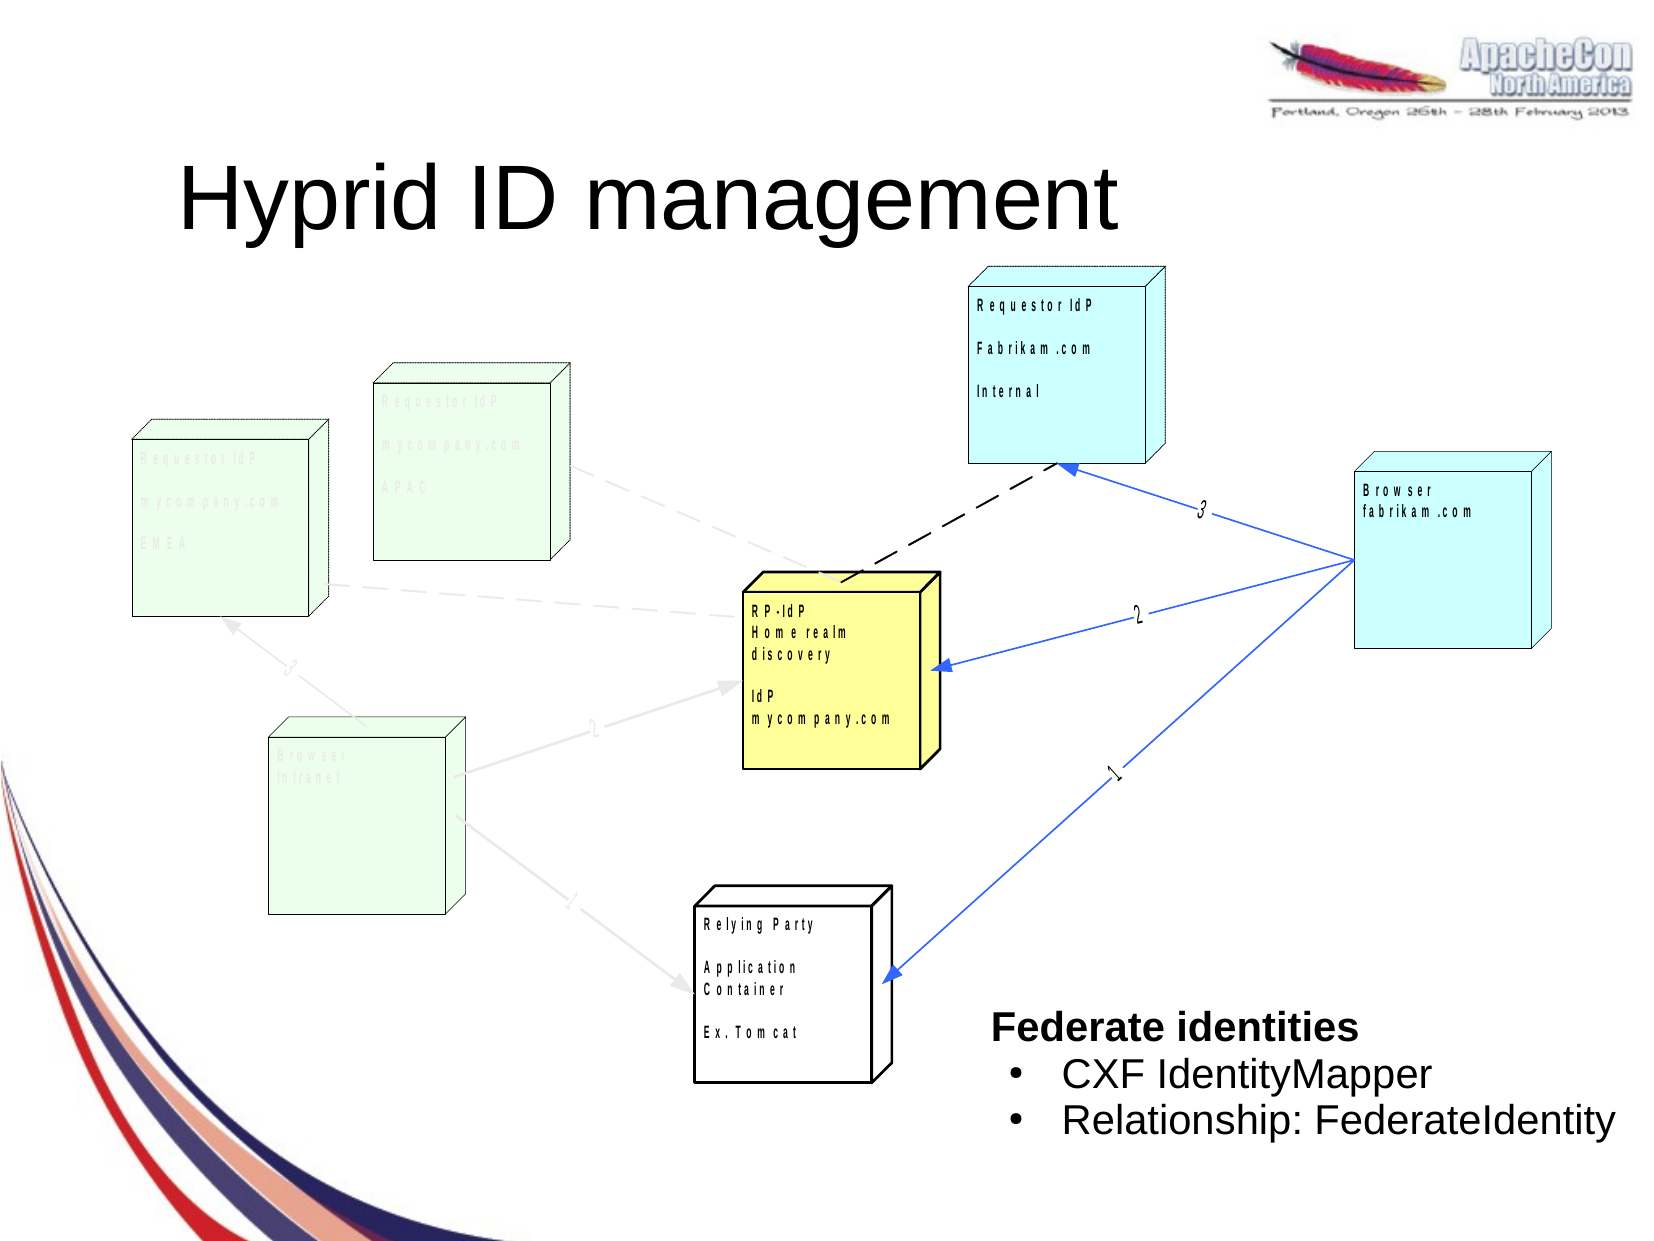

# Hyprid ID management
Federate identities
CXF IdentityMapper
Relationship: FederateIdentity